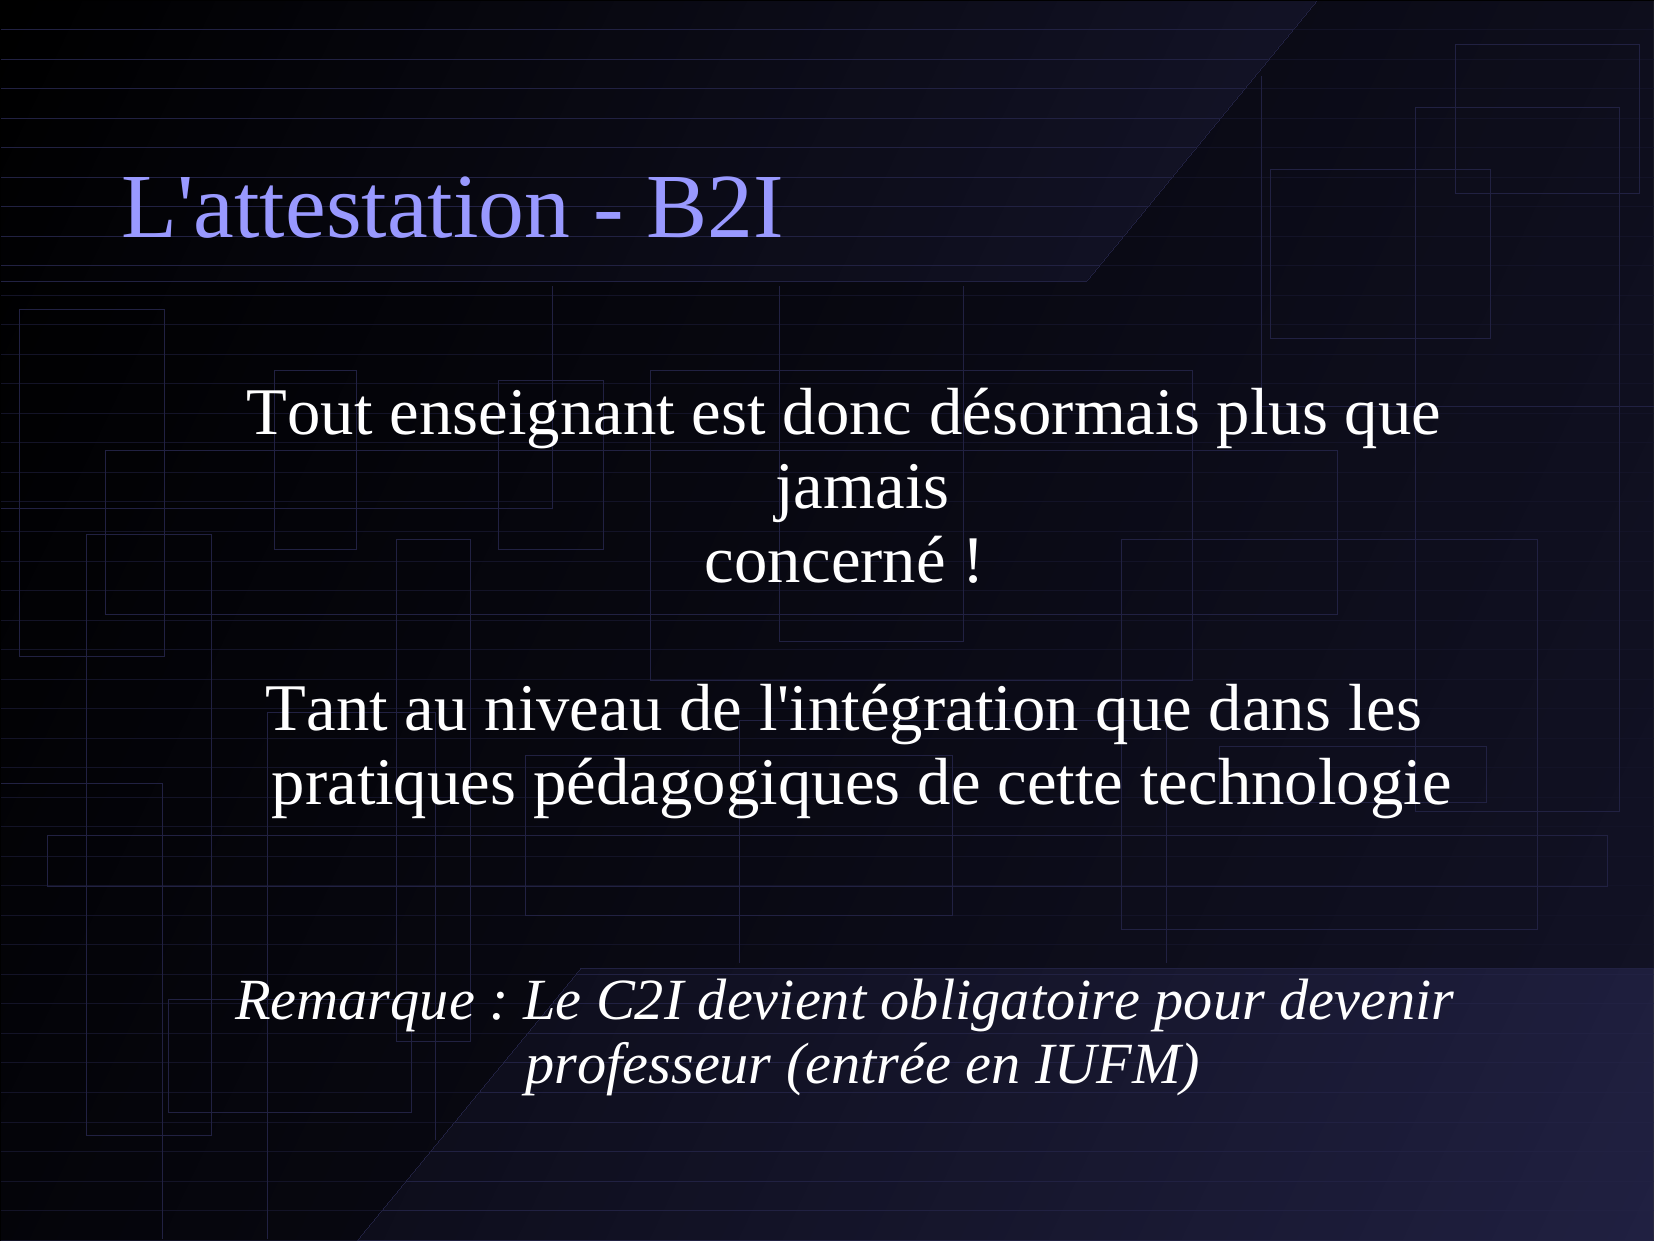

# L'attestation - B2I
Tout enseignant est donc désormais plus que jamais
concerné !
Tant au niveau de l'intégration que dans les pratiques pédagogiques de cette technologie
Remarque : Le C2I devient obligatoire pour devenir professeur (entrée en IUFM)